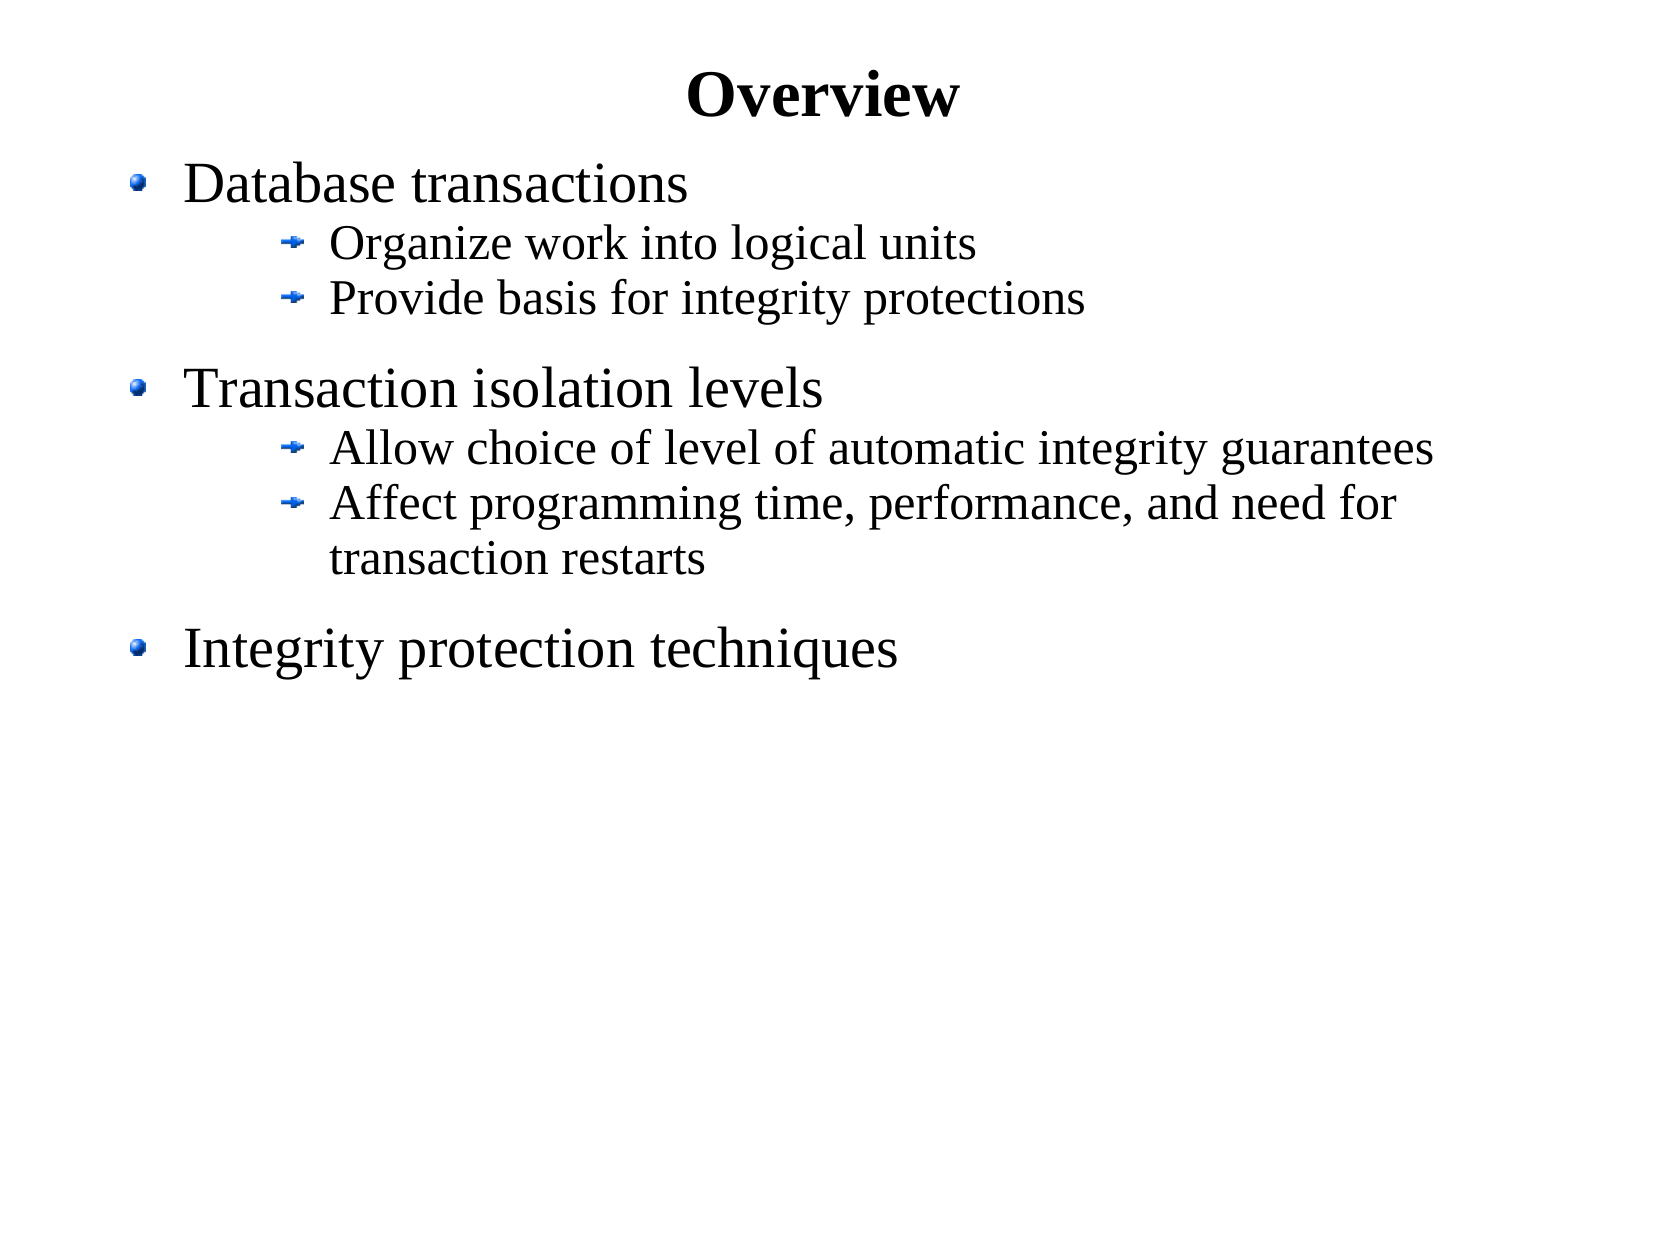

# Overview
Database transactions
Organize work into logical units
Provide basis for integrity protections
Transaction isolation levels
Allow choice of level of automatic integrity guarantees
Affect programming time, performance, and need for transaction restarts
Integrity protection techniques